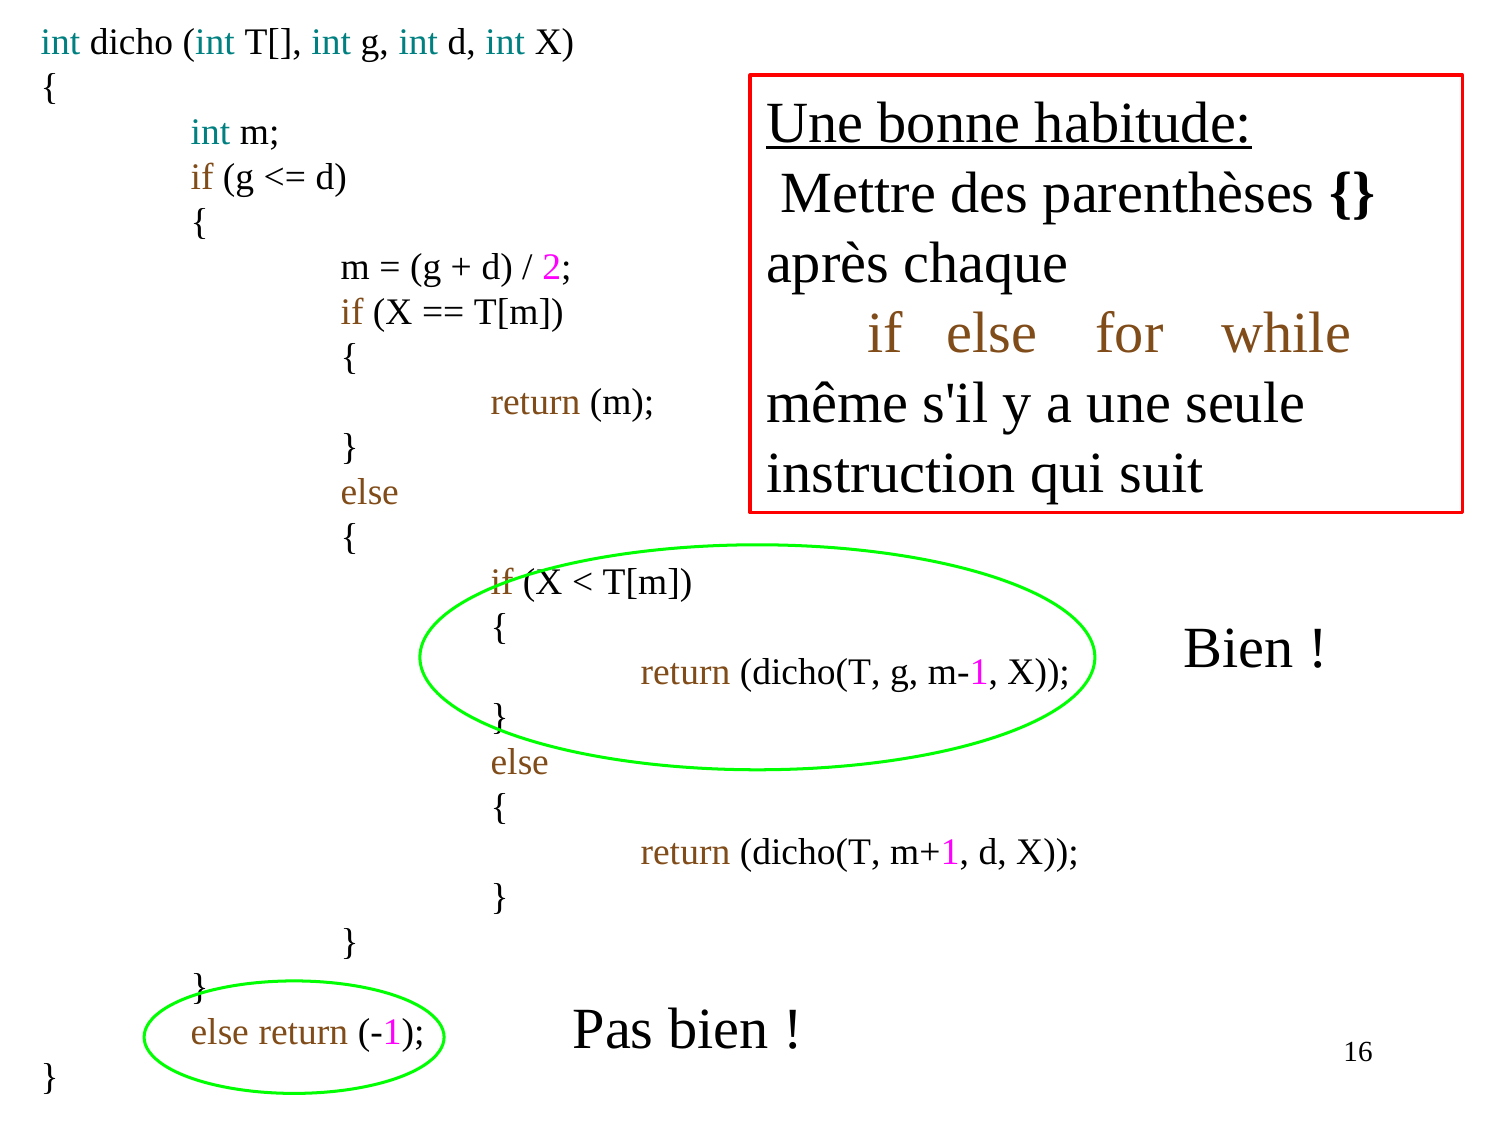

int dicho (int T[], int g, int d, int X)
{
	int m;
	if (g <= d)
	{
		m = (g + d) / 2;
		if (X == T[m])
		{
			return (m);
		}
 		else
		{
			if (X < T[m])
			{
				return (dicho(T, g, m-1, X));
			}
			else
			{
				return (dicho(T, m+1, d, X));
			}
		}
	}
	else return (-1);
}
Une bonne habitude:
 Mettre des parenthèses {} après chaque
 if else for while
même s'il y a une seule instruction qui suit
Bien !
Pas bien !
16